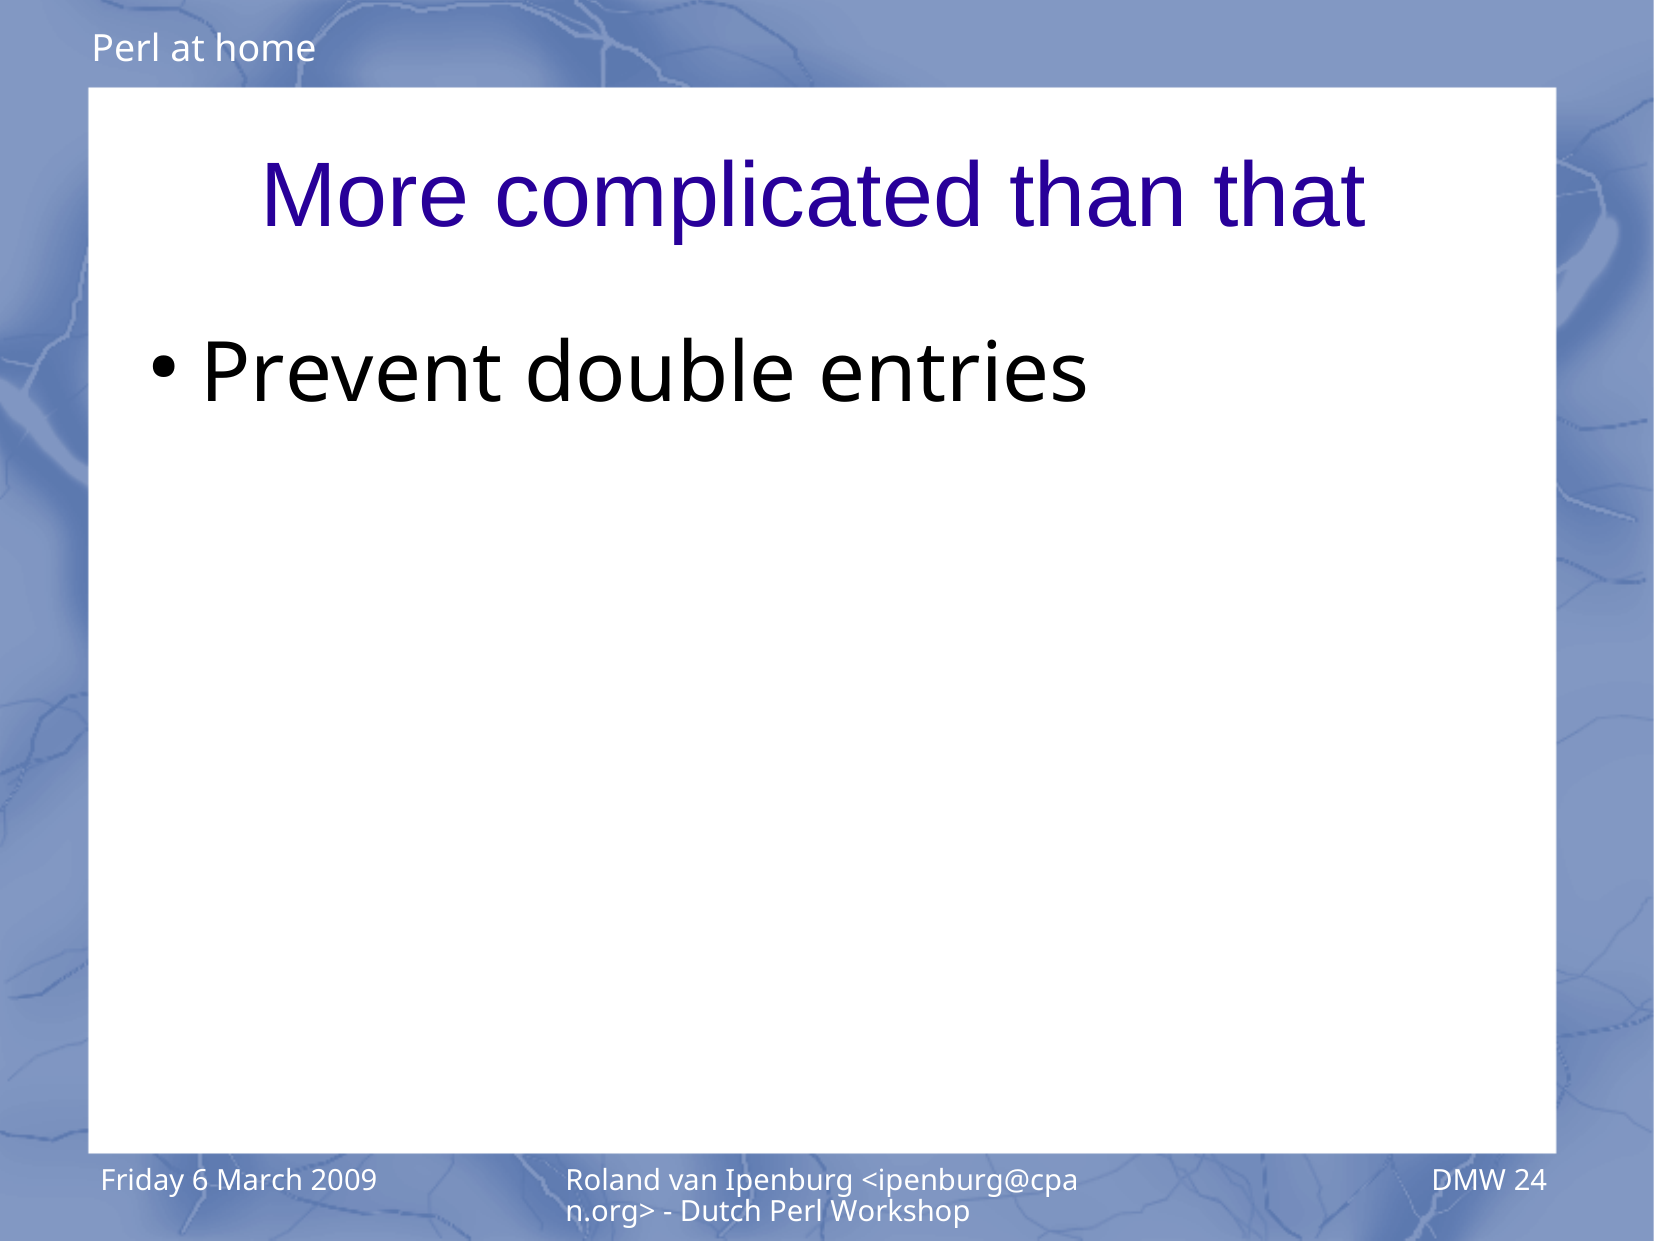

# More complicated than that
 Prevent double entries
Friday 6 March 2009
Roland van Ipenburg <ipenburg@cpan.org> - Dutch Perl Workshop
24